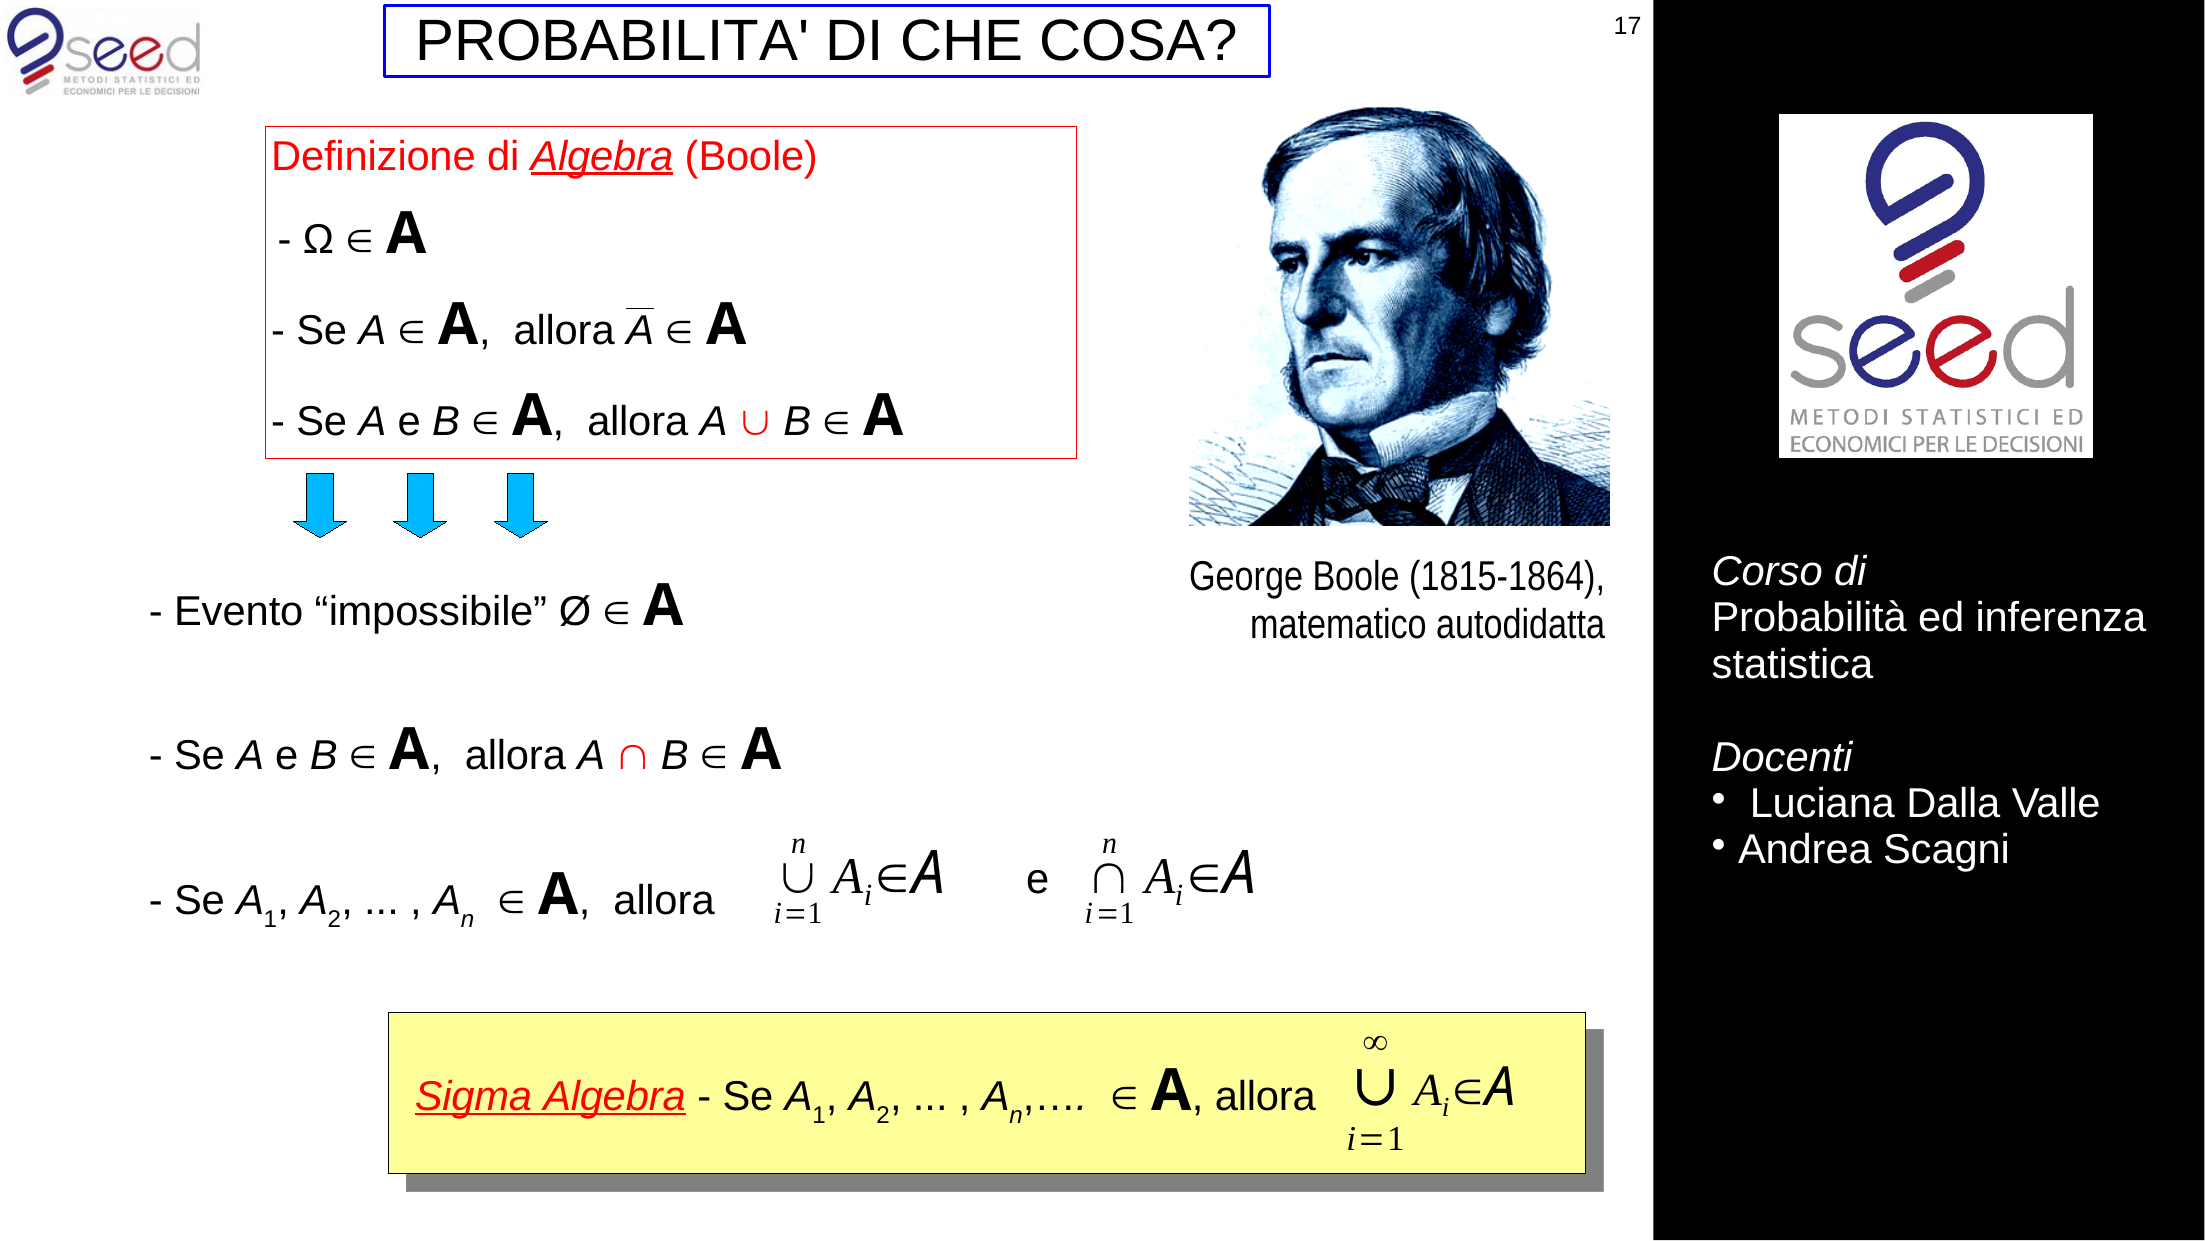

PROBABILITA' DI CHE COSA?
Definizione di Algebra (Boole)
- Ω  A
- Se A  A, allora A  A
- Se A e B  A, allora A ∪ B  A
- Evento “impossibile” Ø  A
- Se A e B  A, allora A ∩ B  A
- Se A1, A2, ... , An  A, allora
George Boole (1815-1864),
matematico autodidatta
Sigma Algebra - Se A1, A2, ... , An,….  A, allora